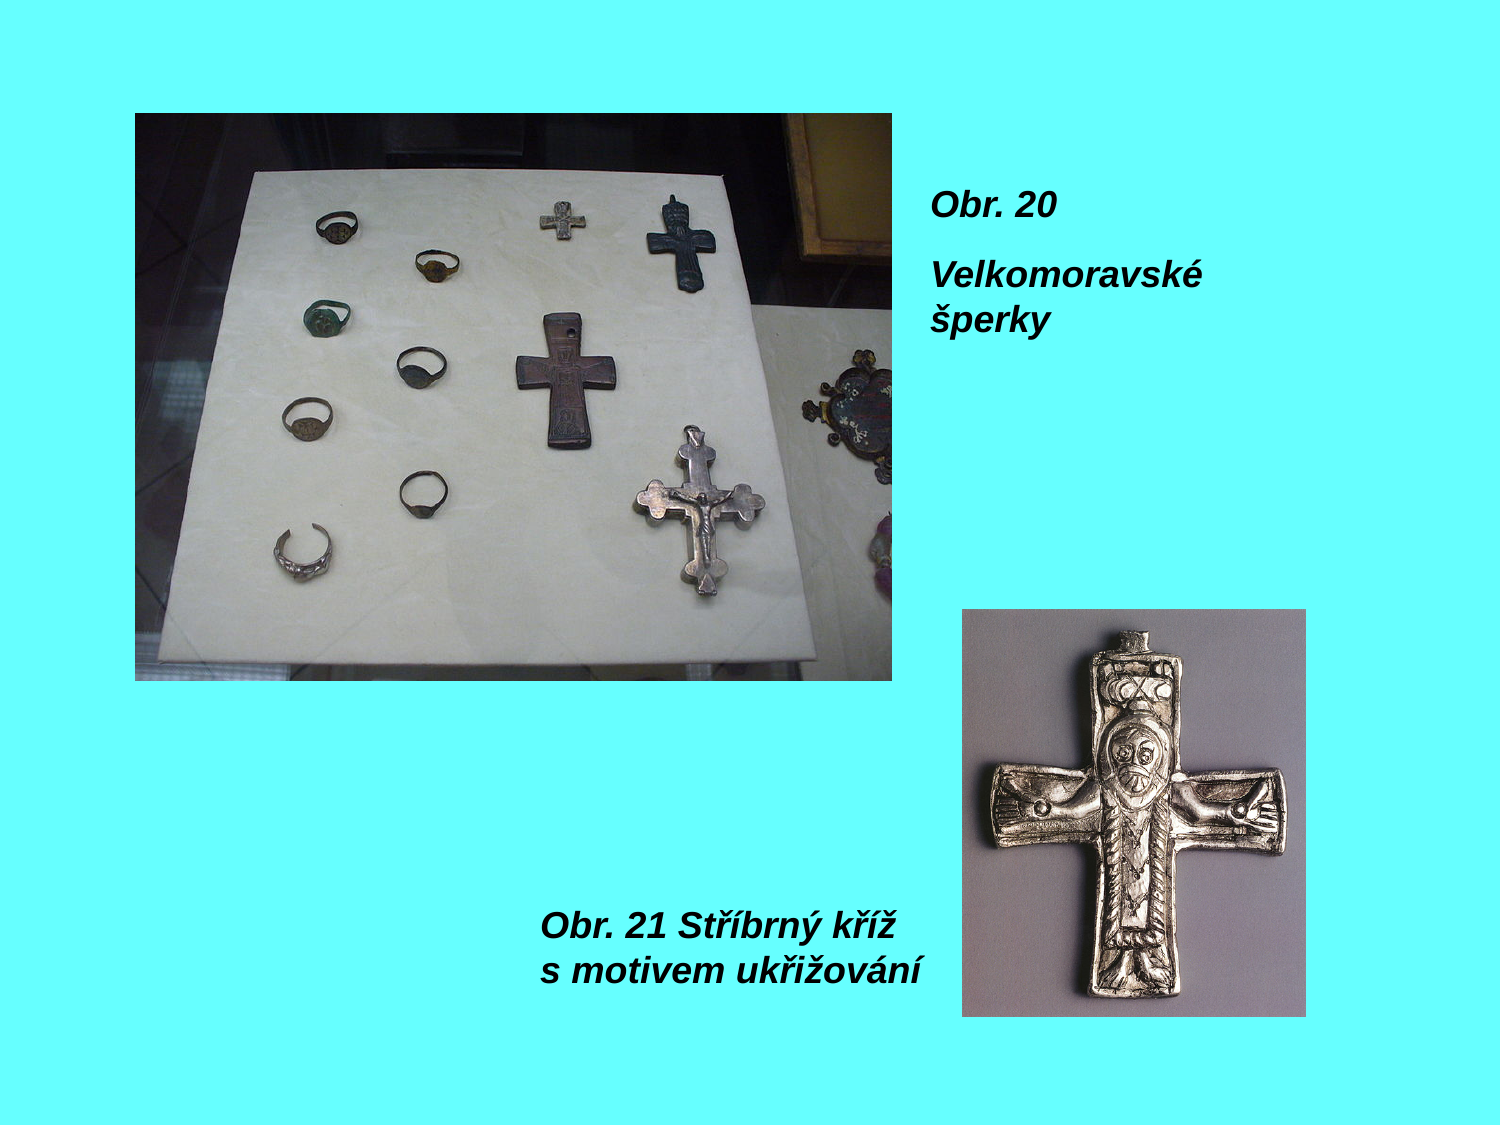

Obr. 20
Velkomoravské šperky
Obr. 21 Stříbrný kříž
s motivem ukřižování